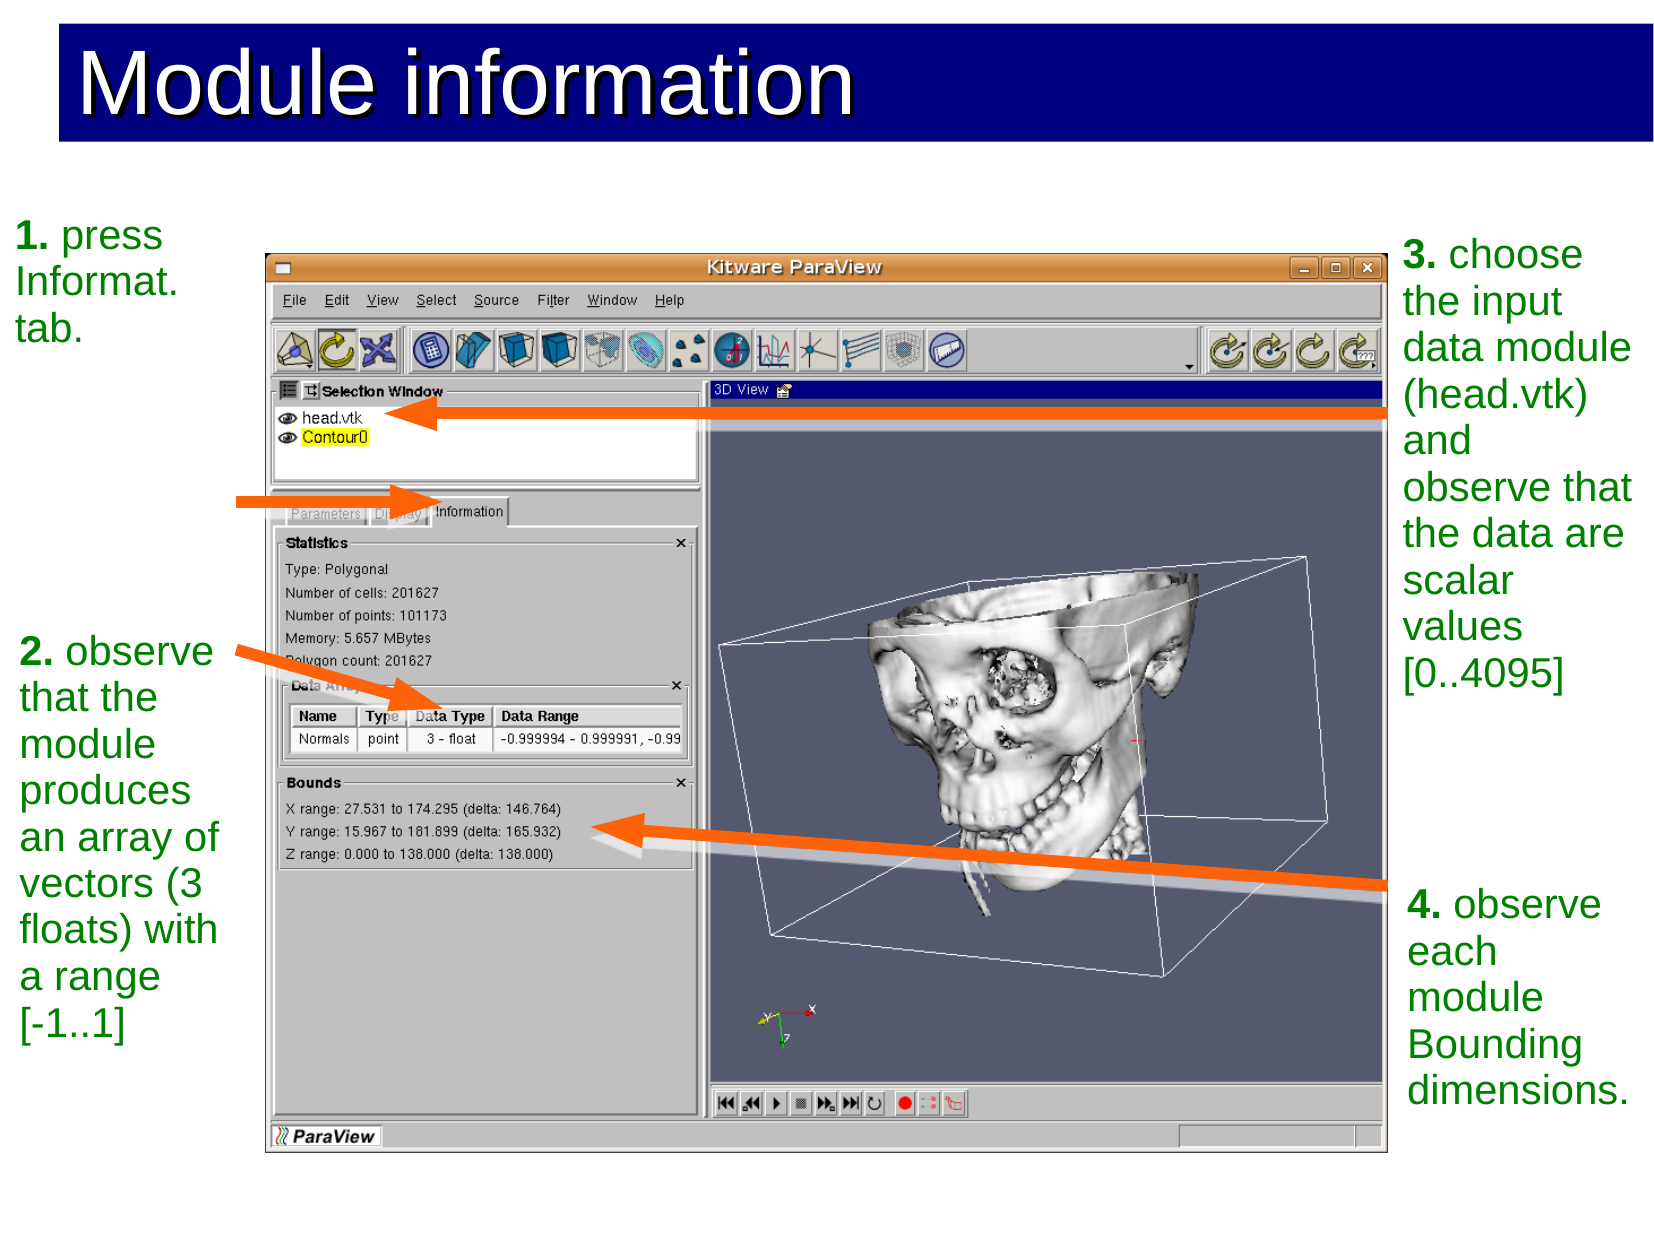

# Module information
1. press Informat. tab.
3. choose the input data module (head.vtk) and observe that the data are scalar values [0..4095]
2. observe that the module produces an array of vectors (3 floats) with a range
[-1..1]
4. observe each module Bounding dimensions.